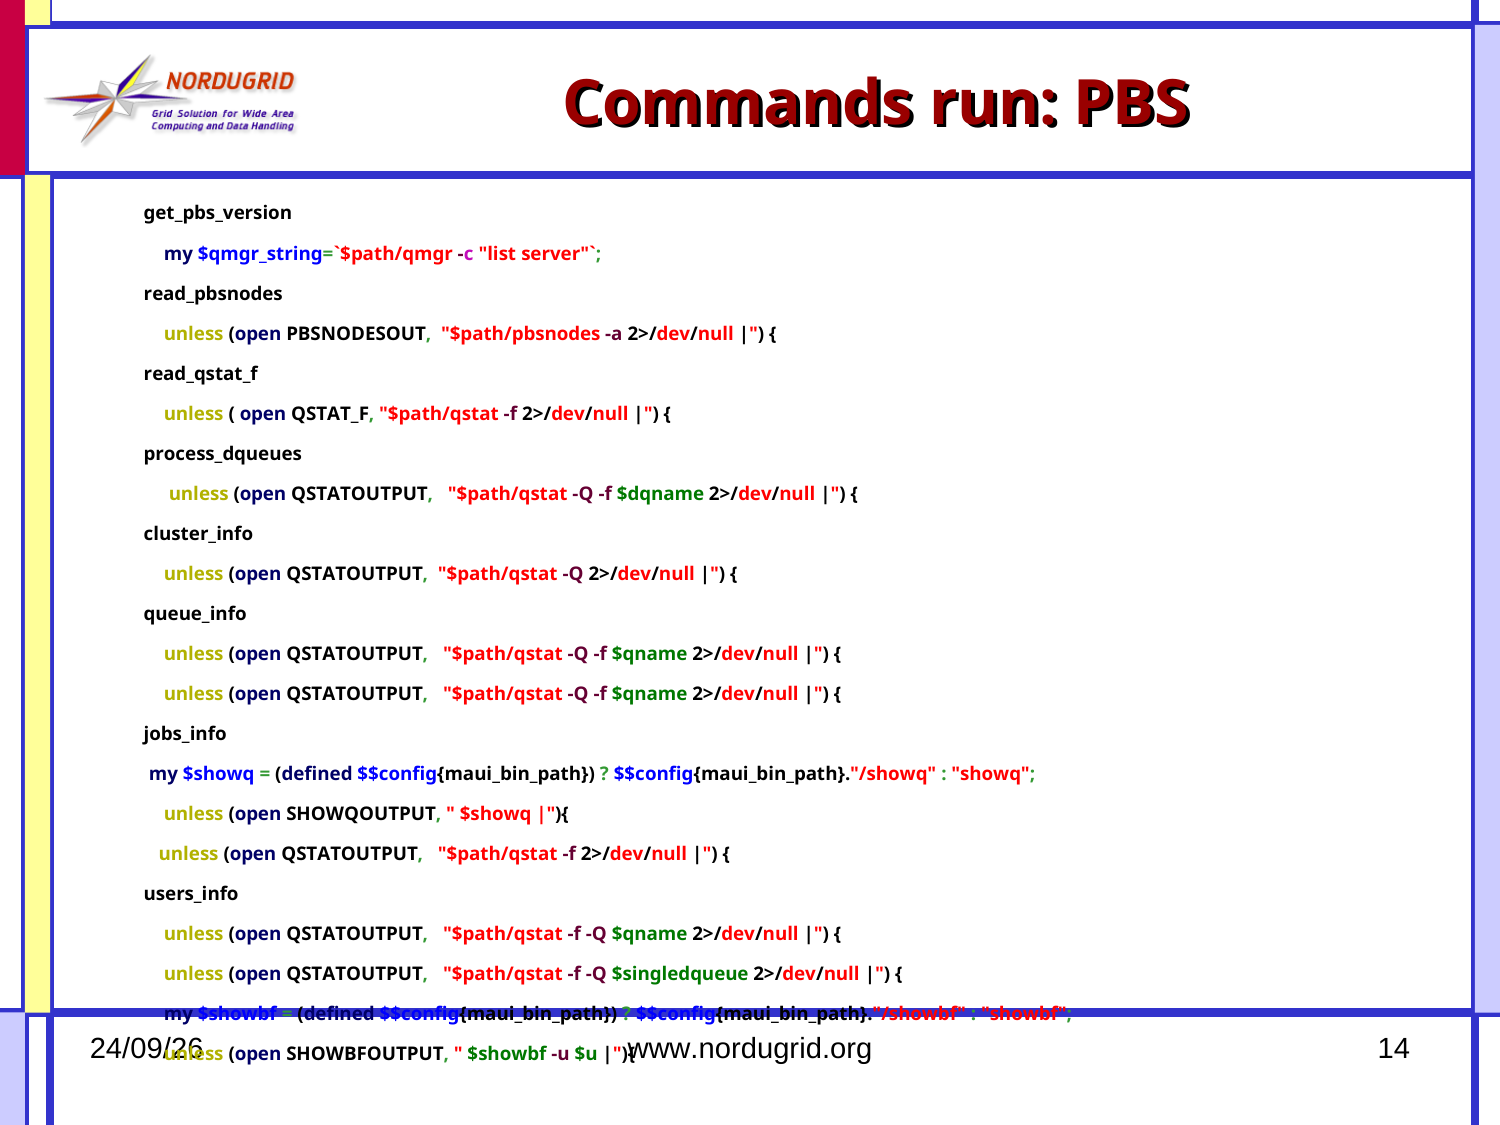

# Commands run: PBS
get_pbs_version
 my $qmgr_string=`$path/qmgr -c "list server"`;
read_pbsnodes
 unless (open PBSNODESOUT, "$path/pbsnodes -a 2>/dev/null |") {
read_qstat_f
 unless ( open QSTAT_F, "$path/qstat -f 2>/dev/null |") {
process_dqueues
 unless (open QSTATOUTPUT, "$path/qstat -Q -f $dqname 2>/dev/null |") {
cluster_info
 unless (open QSTATOUTPUT, "$path/qstat -Q 2>/dev/null |") {
queue_info
 unless (open QSTATOUTPUT, "$path/qstat -Q -f $qname 2>/dev/null |") {
 unless (open QSTATOUTPUT, "$path/qstat -Q -f $qname 2>/dev/null |") {
jobs_info
 my $showq = (defined $$config{maui_bin_path}) ? $$config{maui_bin_path}."/showq" : "showq";
 unless (open SHOWQOUTPUT, " $showq |"){
 unless (open QSTATOUTPUT, "$path/qstat -f 2>/dev/null |") {
users_info
 unless (open QSTATOUTPUT, "$path/qstat -f -Q $qname 2>/dev/null |") {
 unless (open QSTATOUTPUT, "$path/qstat -f -Q $singledqueue 2>/dev/null |") {
 my $showbf = (defined $$config{maui_bin_path}) ? $$config{maui_bin_path}."/showbf" : "showbf";
 unless (open SHOWBFOUTPUT, " $showbf -u $u |"){
www.nordugrid.org
14